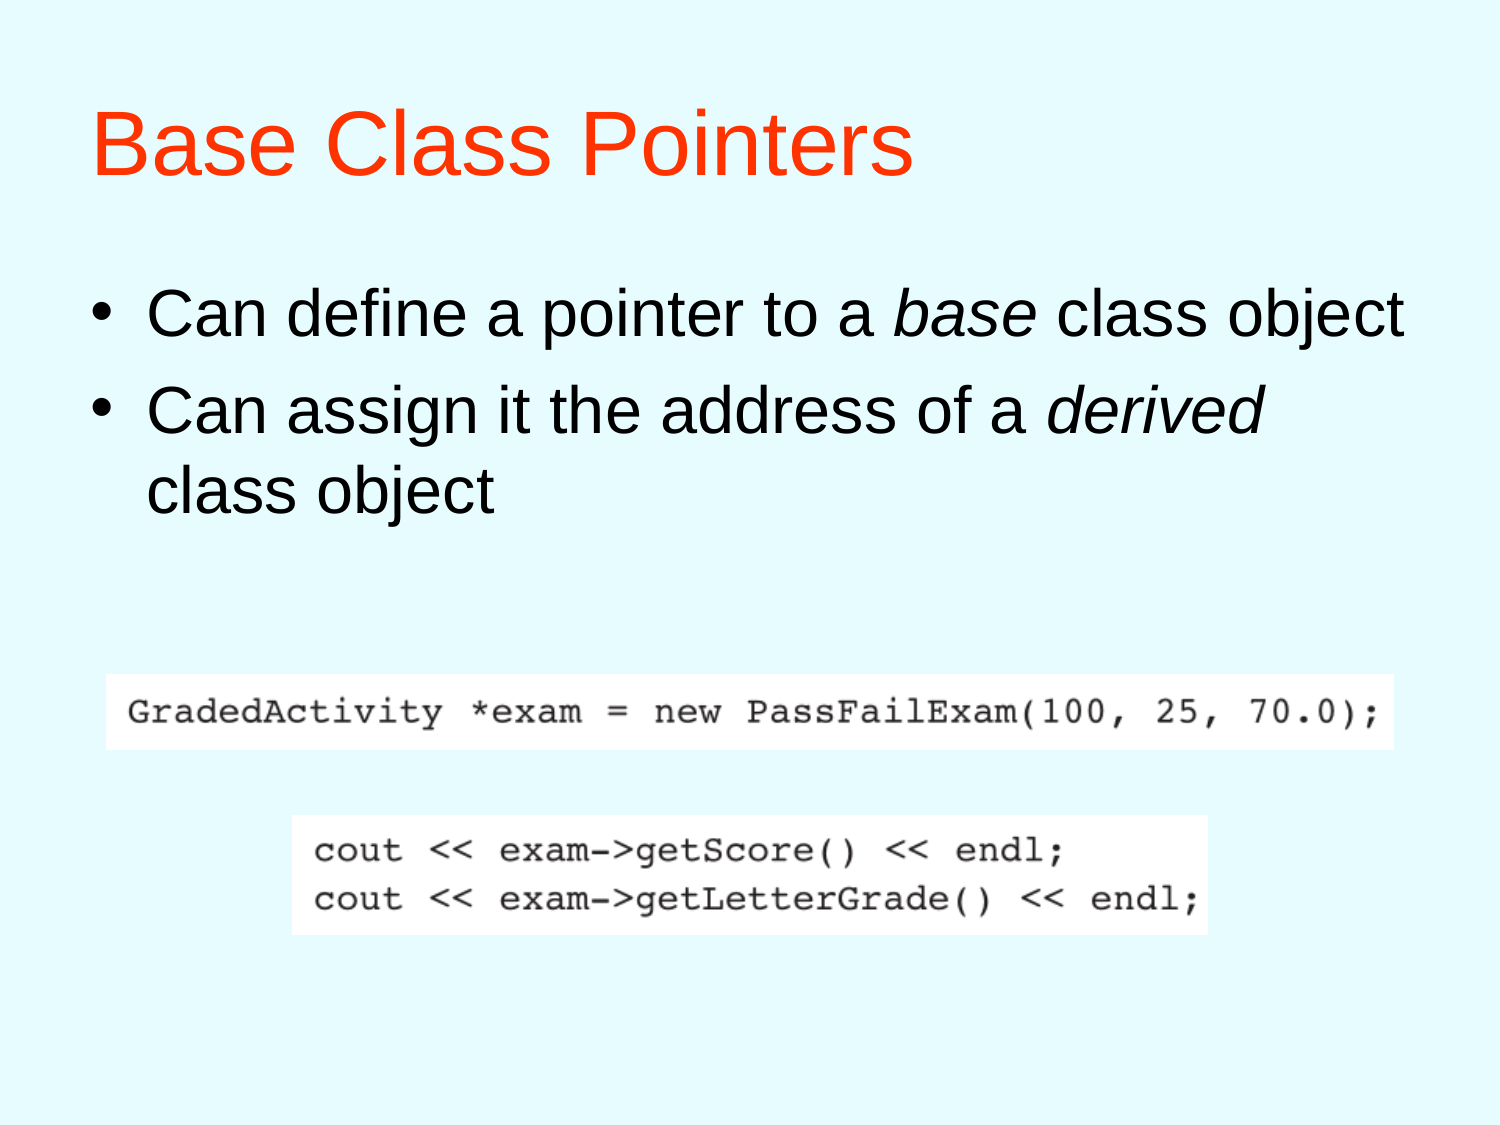

# Base Class Pointers
Can define a pointer to a base class object
Can assign it the address of a derived class object